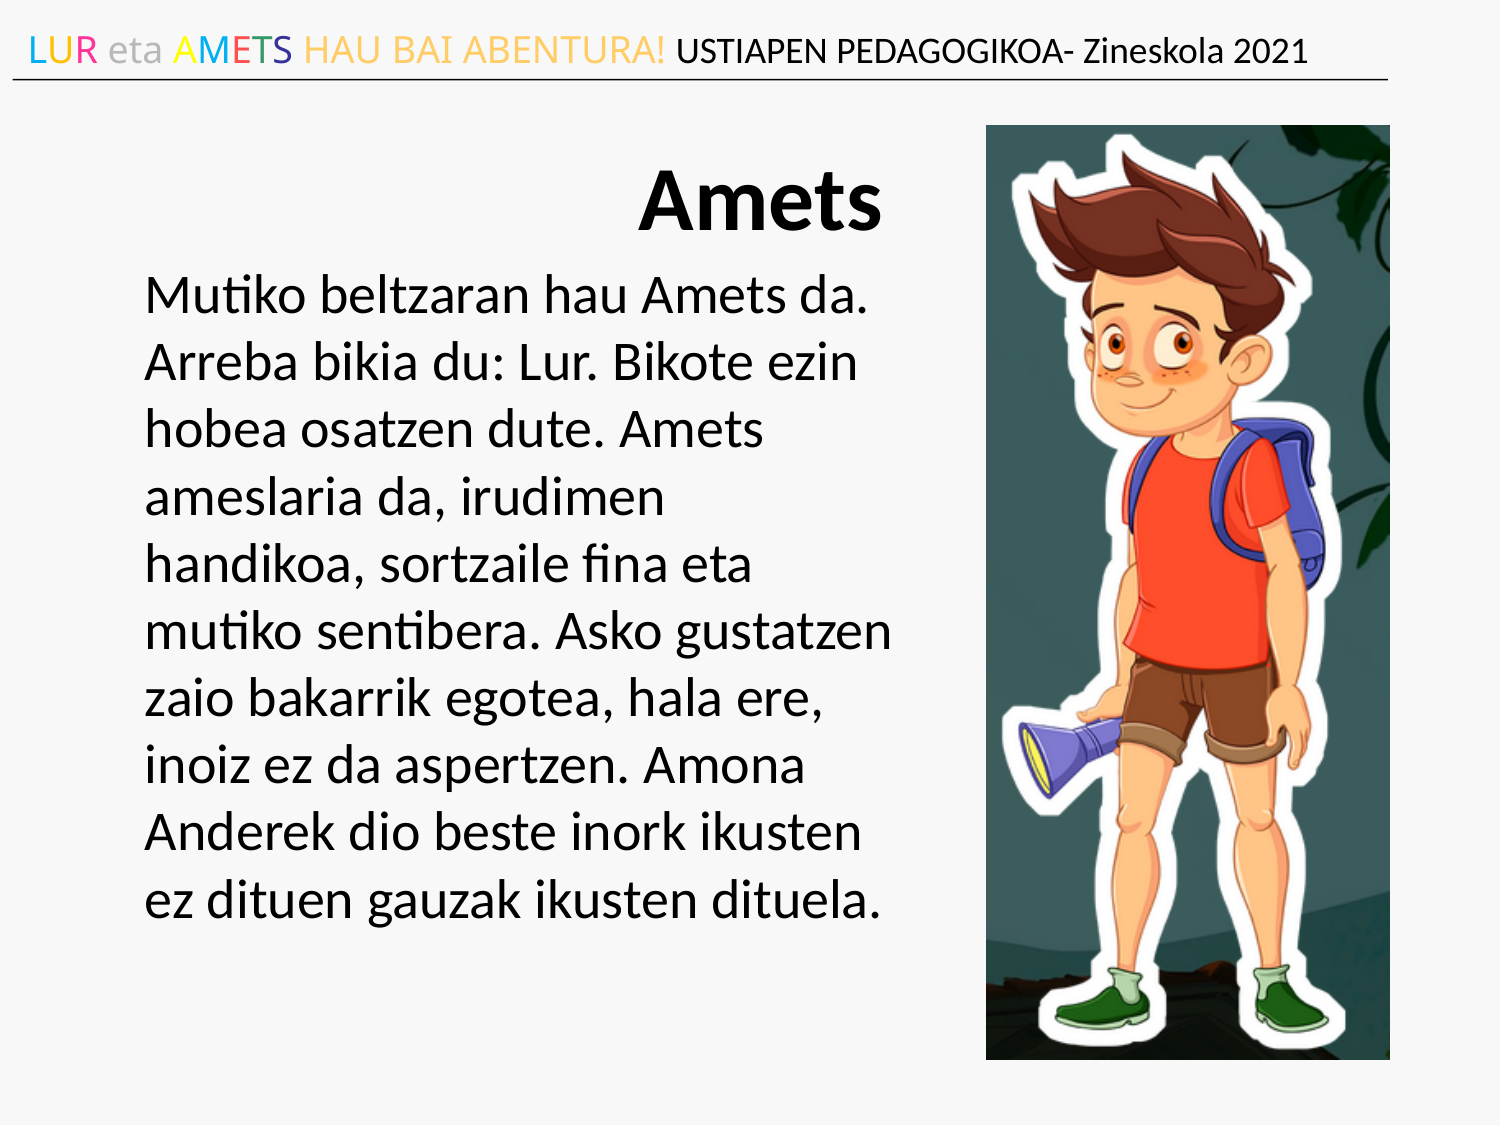

LUR eta AMETS HAU BAI ABENTURA! USTIAPEN PEDAGOGIKOA- Zineskola 2021
# Amets
Mutiko beltzaran hau Amets da. Arreba bikia du: Lur. Bikote ezin hobea osatzen dute. Amets ameslaria da, irudimen handikoa, sortzaile fina eta mutiko sentibera. Asko gustatzen zaio bakarrik egotea, hala ere, inoiz ez da aspertzen. Amona Anderek dio beste inork ikusten ez dituen gauzak ikusten dituela.